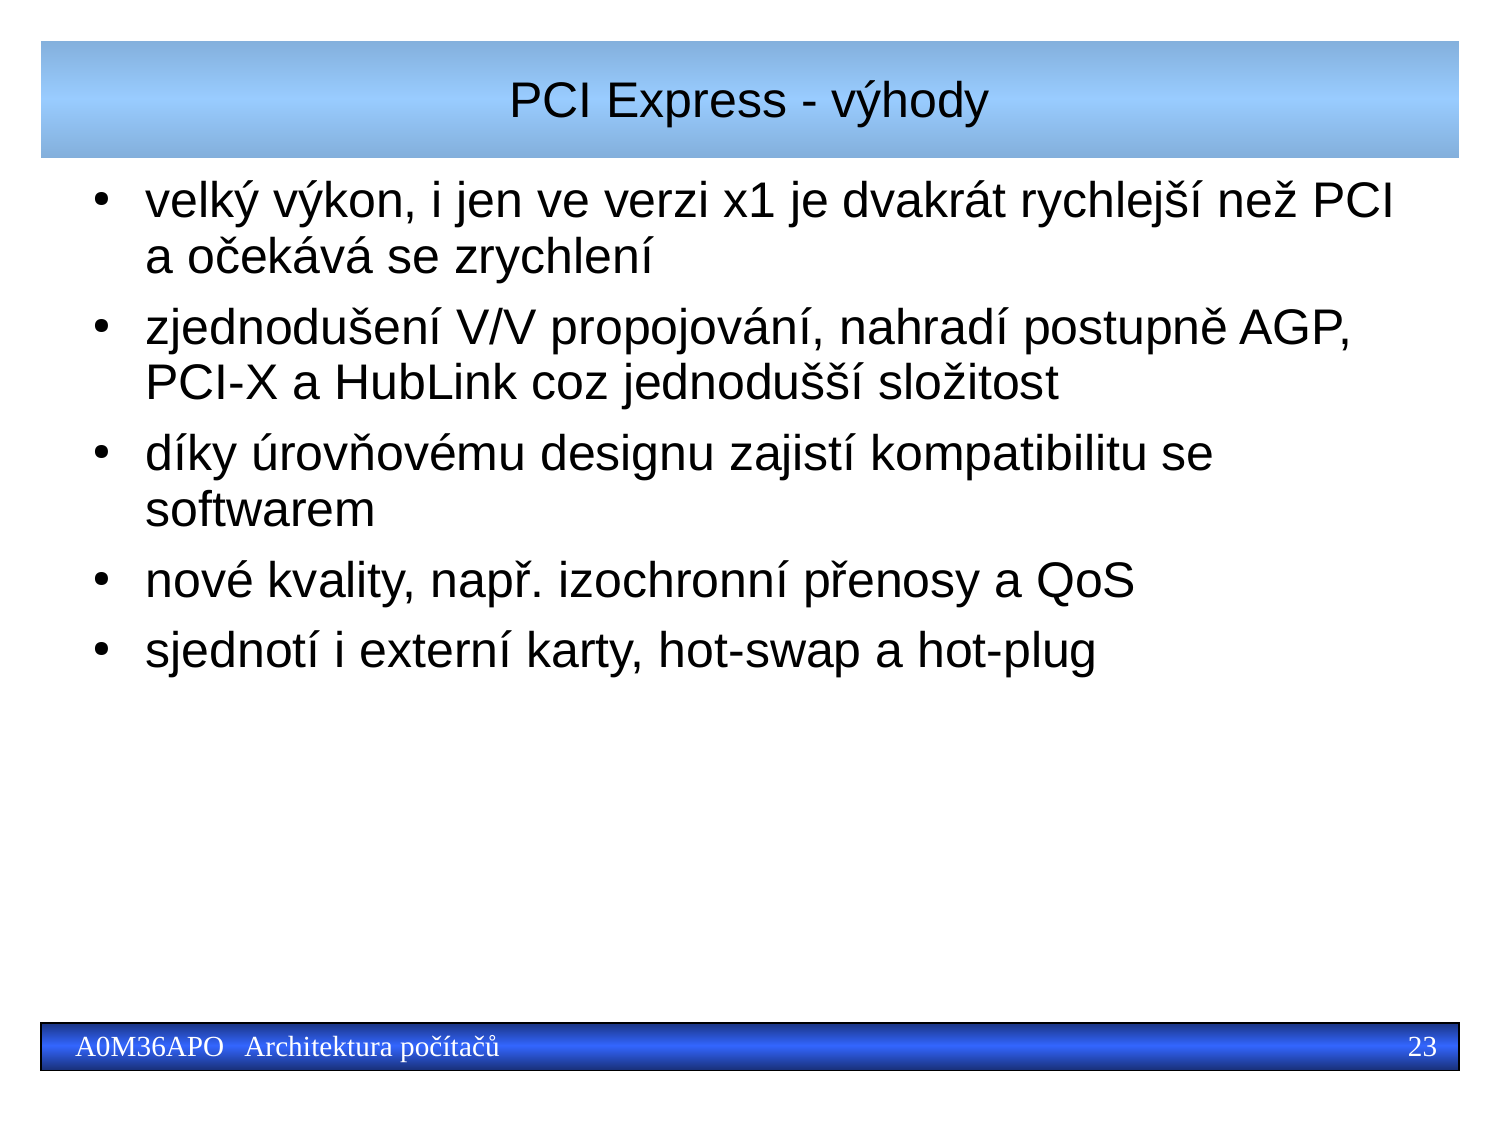

# PCI Express - výhody
velký výkon, i jen ve verzi x1 je dvakrát rychlejší než PCI a očekává se zrychlení
zjednodušení V/V propojování, nahradí postupně AGP, PCI-X a HubLink coz jednodušší složitost
díky úrovňovému designu zajistí kompatibilitu se softwarem
nové kvality, např. izochronní přenosy a QoS
sjednotí i externí karty, hot-swap a hot-plug
A0M36APO Architektura počítačů
23